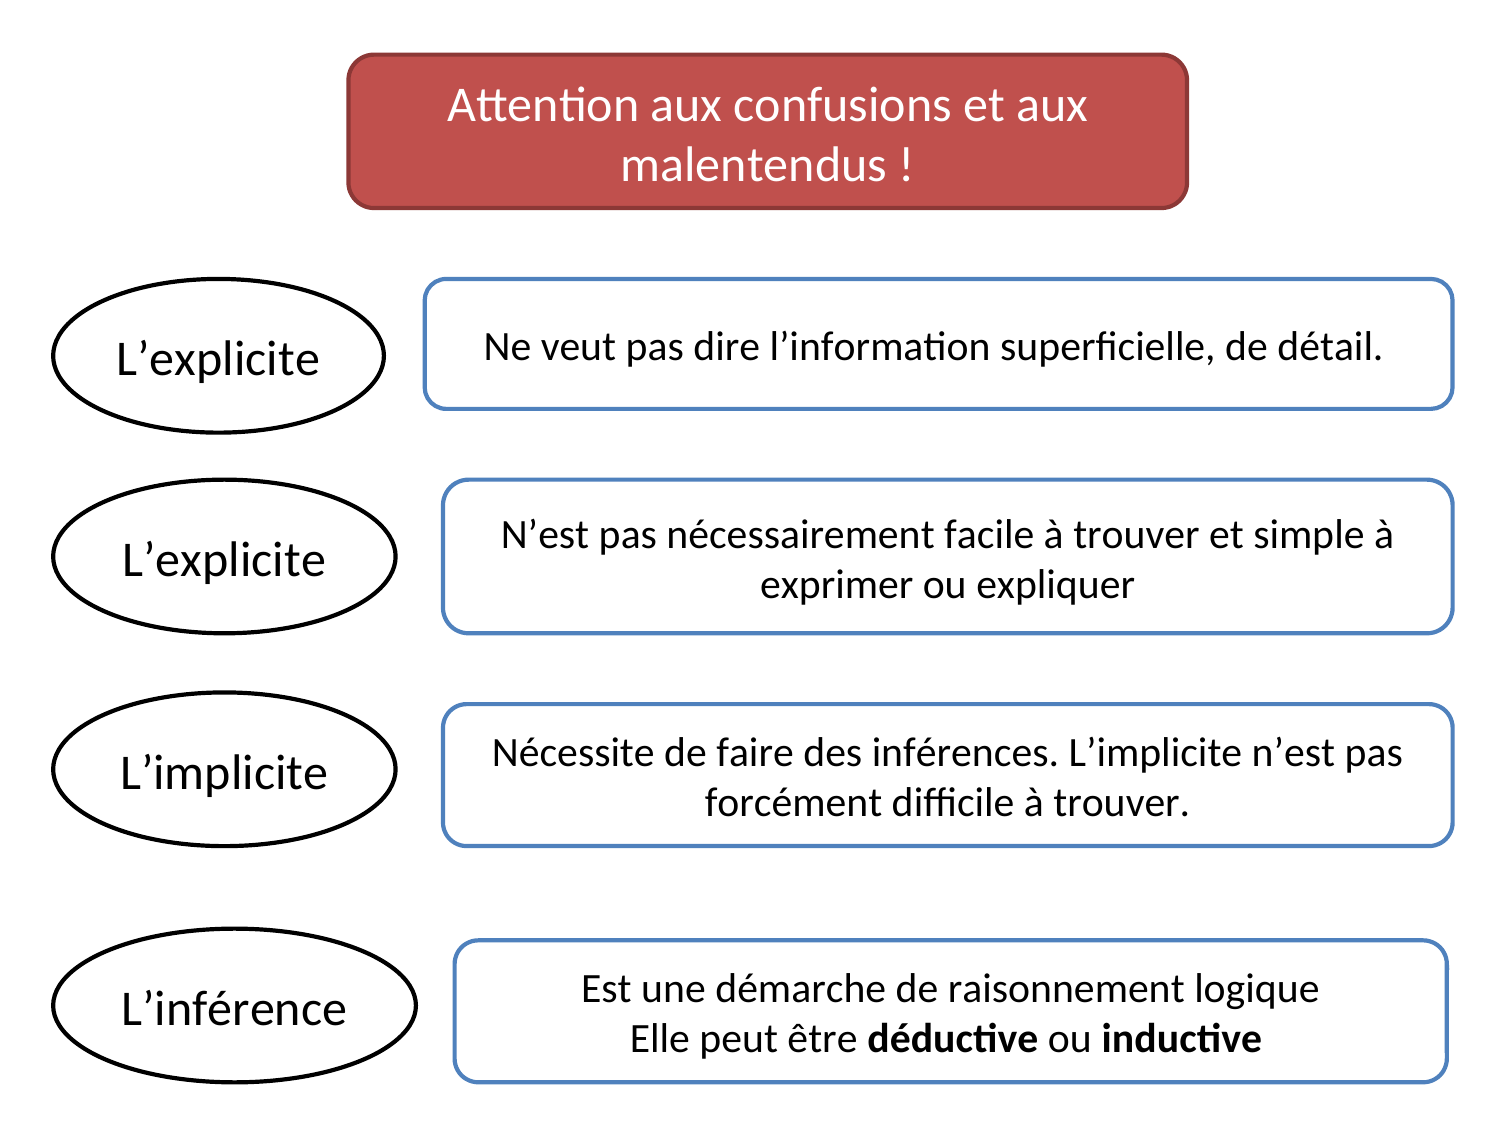

Attention aux confusions et aux malentendus !
L’explicite
Ne veut pas dire l’information superficielle, de détail.
L’explicite
N’est pas nécessairement facile à trouver et simple à exprimer ou expliquer
L’implicite
Nécessite de faire des inférences. L’implicite n’est pas forcément difficile à trouver.
L’inférence
Est une démarche de raisonnement logique
Elle peut être déductive ou inductive